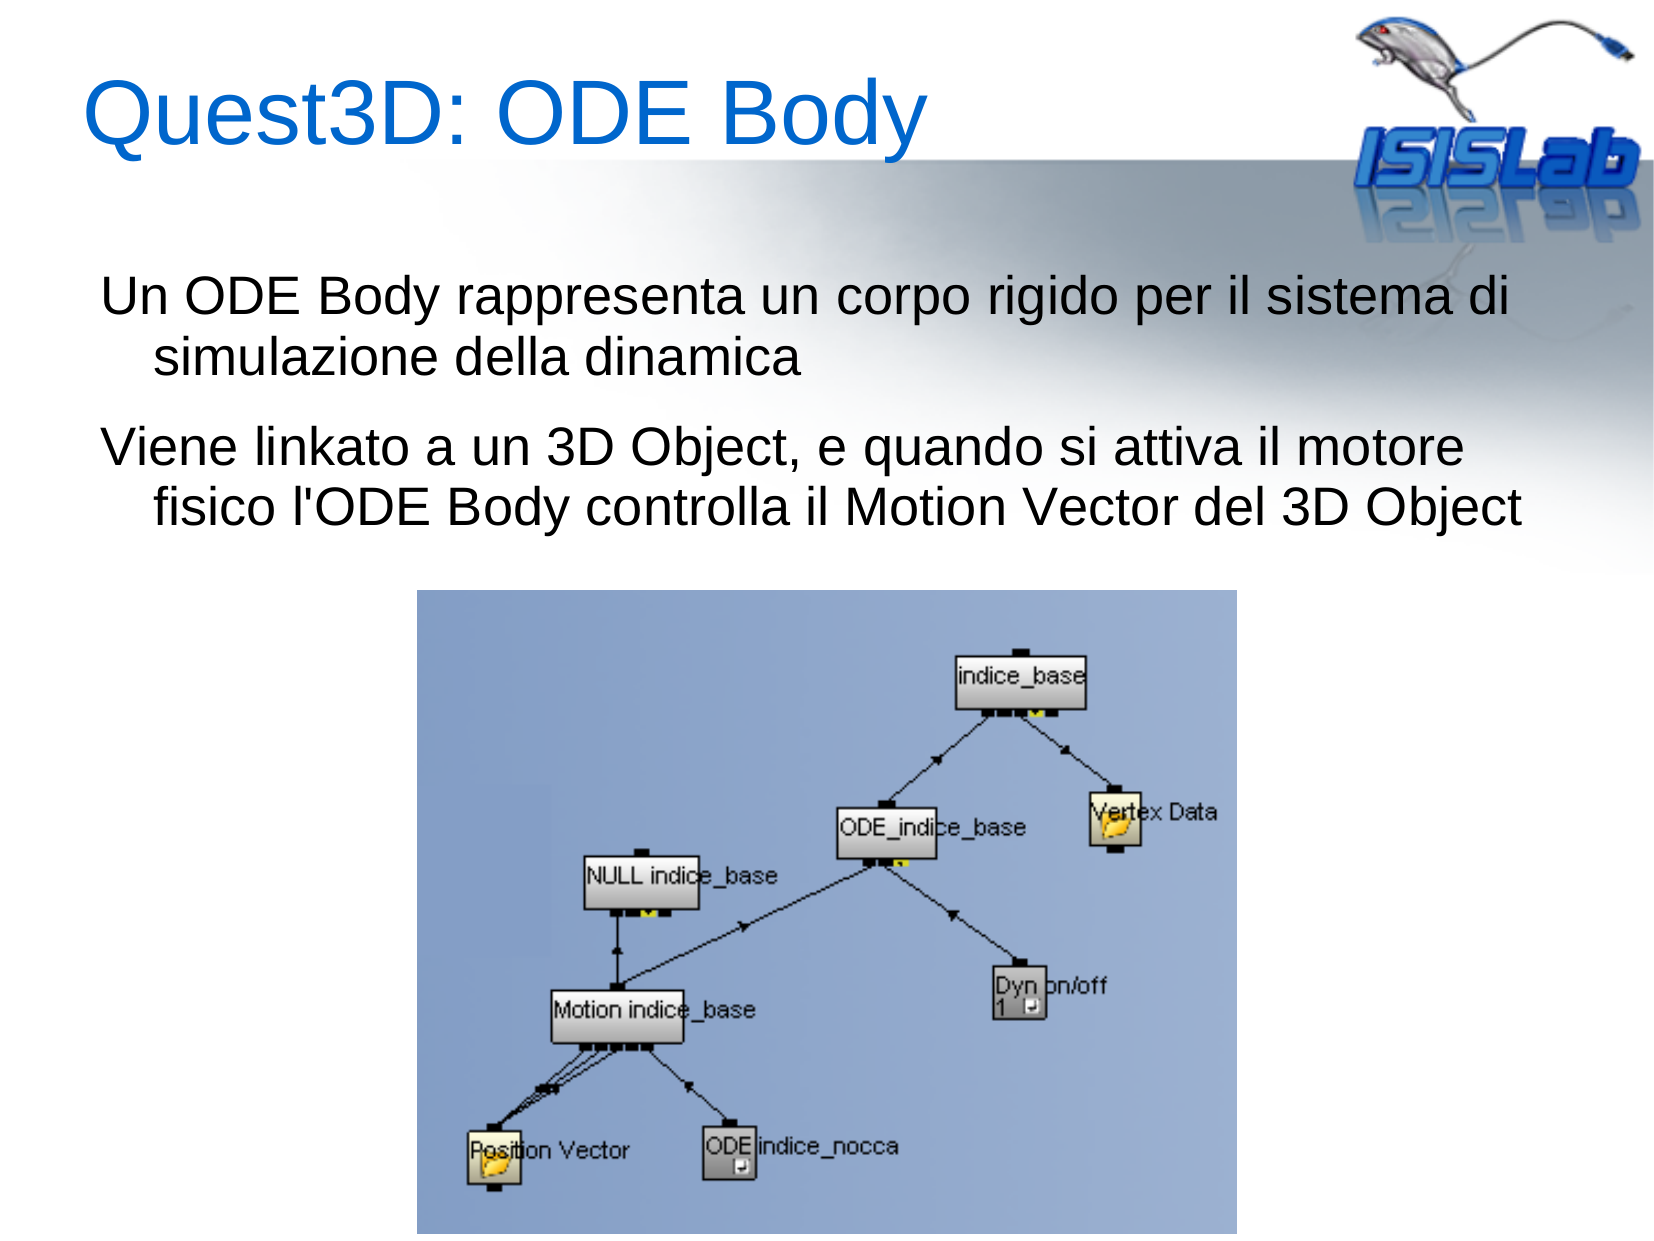

# Quest3D: ODE Body
Un ODE Body rappresenta un corpo rigido per il sistema di simulazione della dinamica
Viene linkato a un 3D Object, e quando si attiva il motore fisico l'ODE Body controlla il Motion Vector del 3D Object